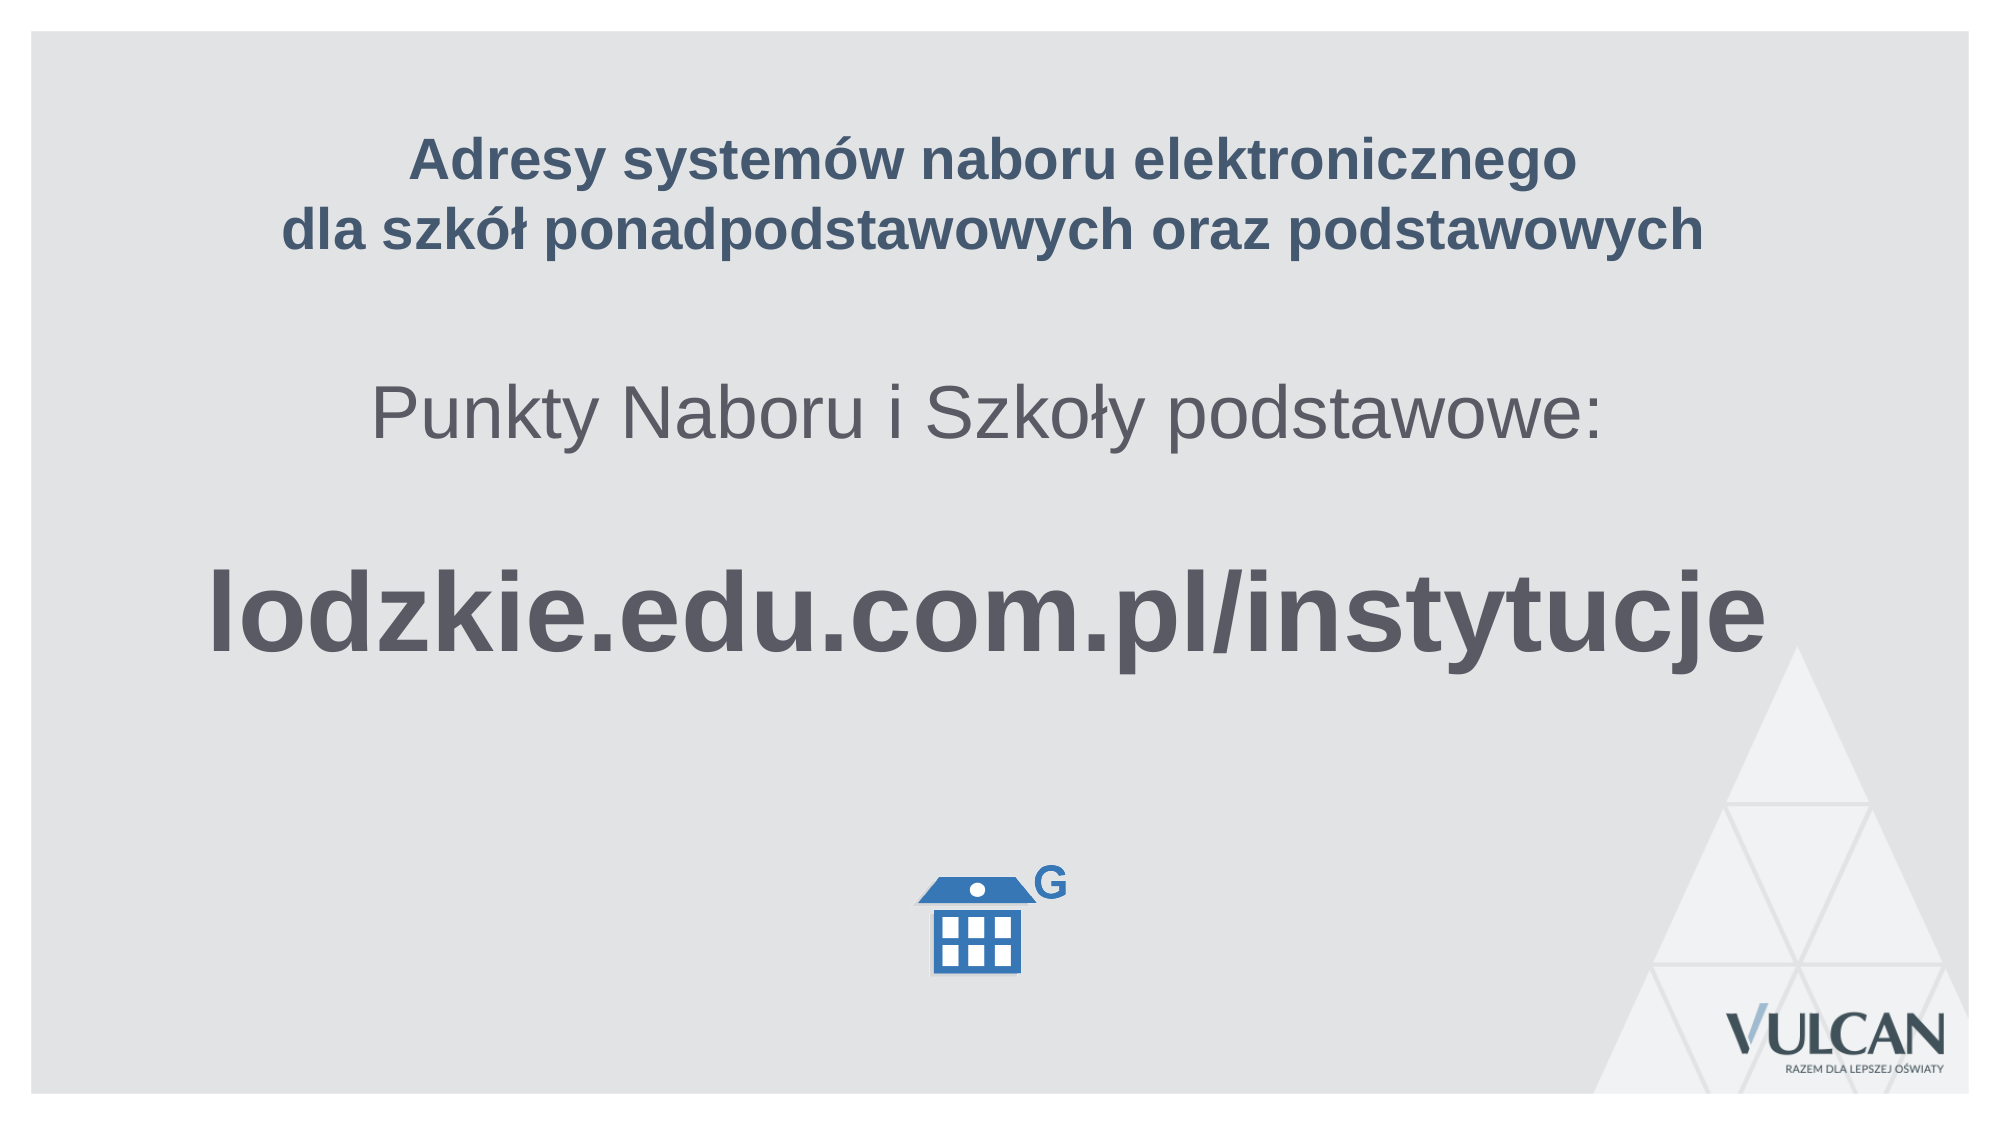

Adresy systemów naboru elektronicznego
dla szkół ponadpodstawowych oraz podstawowych
# Punkty Naboru i Szkoły podstawowe:
lodzkie.edu.com.pl/instytucje